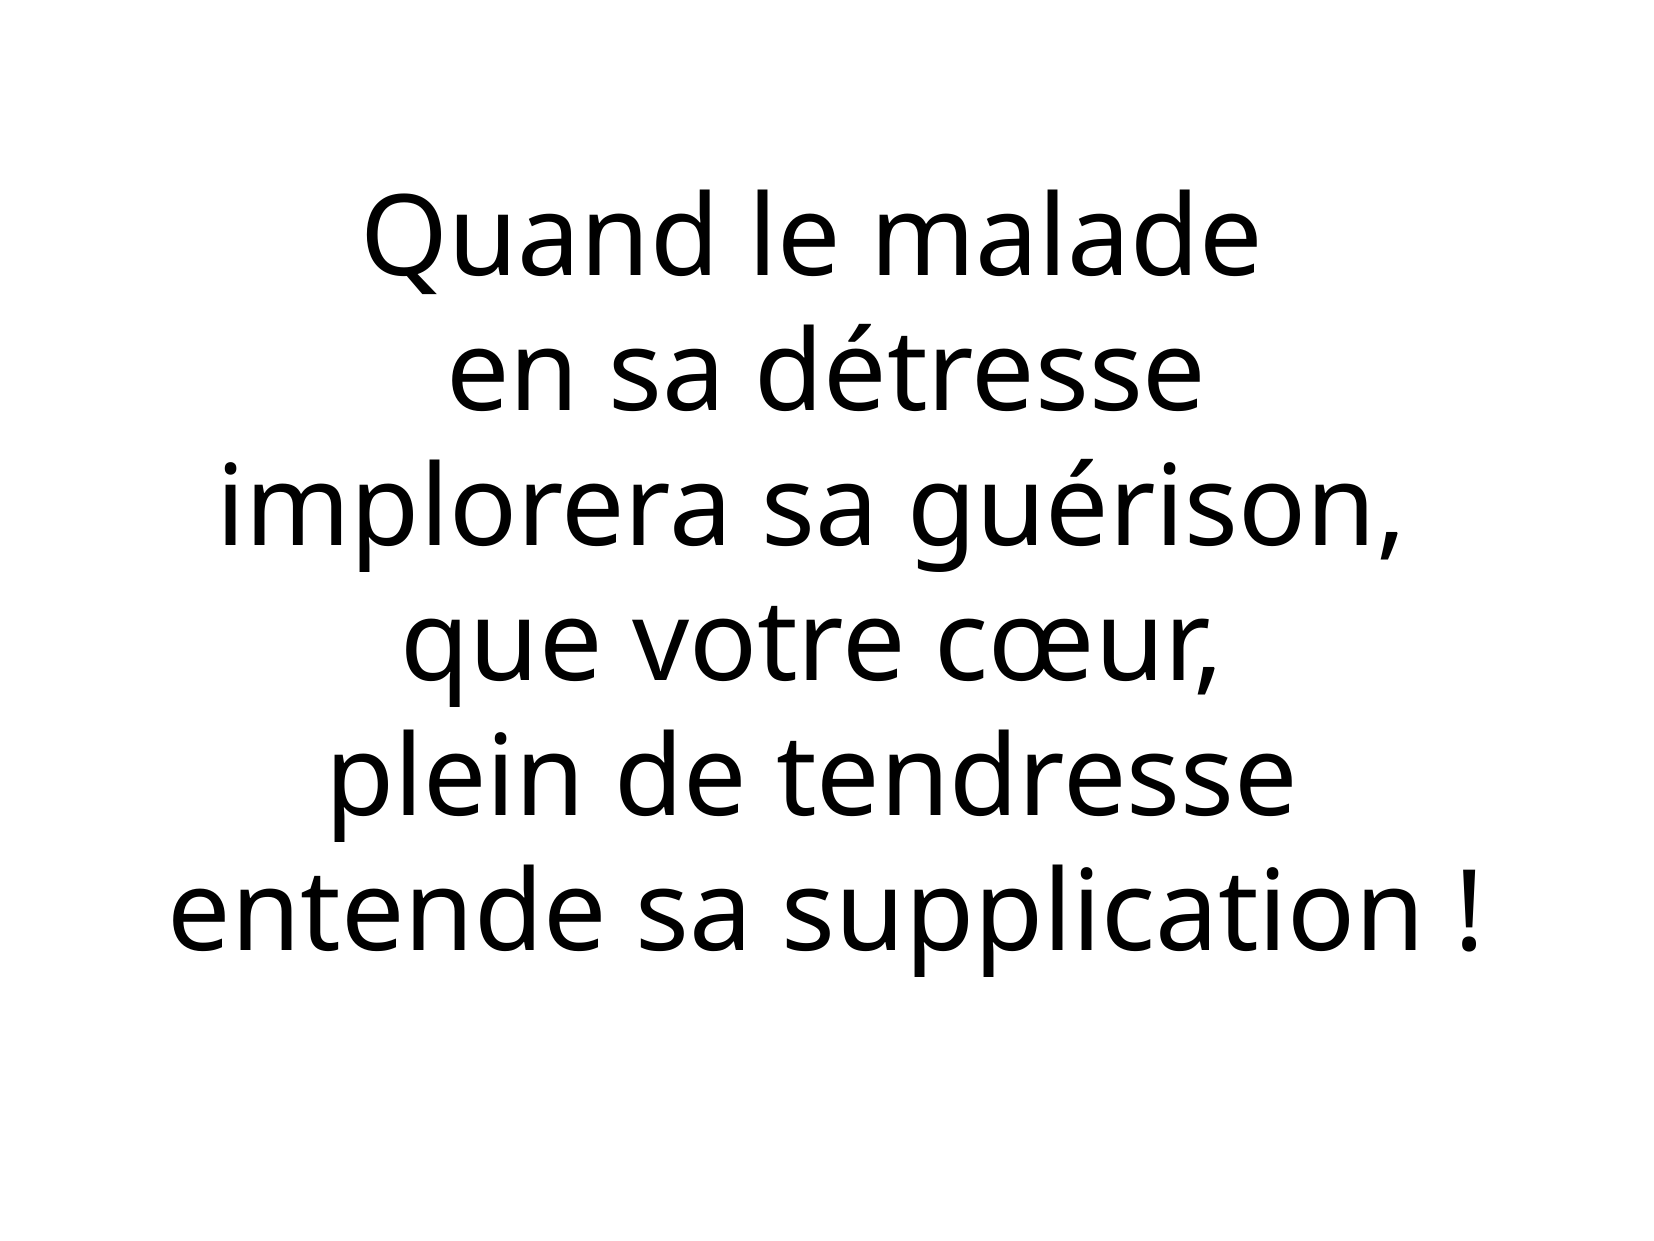

Quand le malade
en sa détresse
implorera sa guérison,
que votre cœur,
plein de tendresse
entende sa supplication !